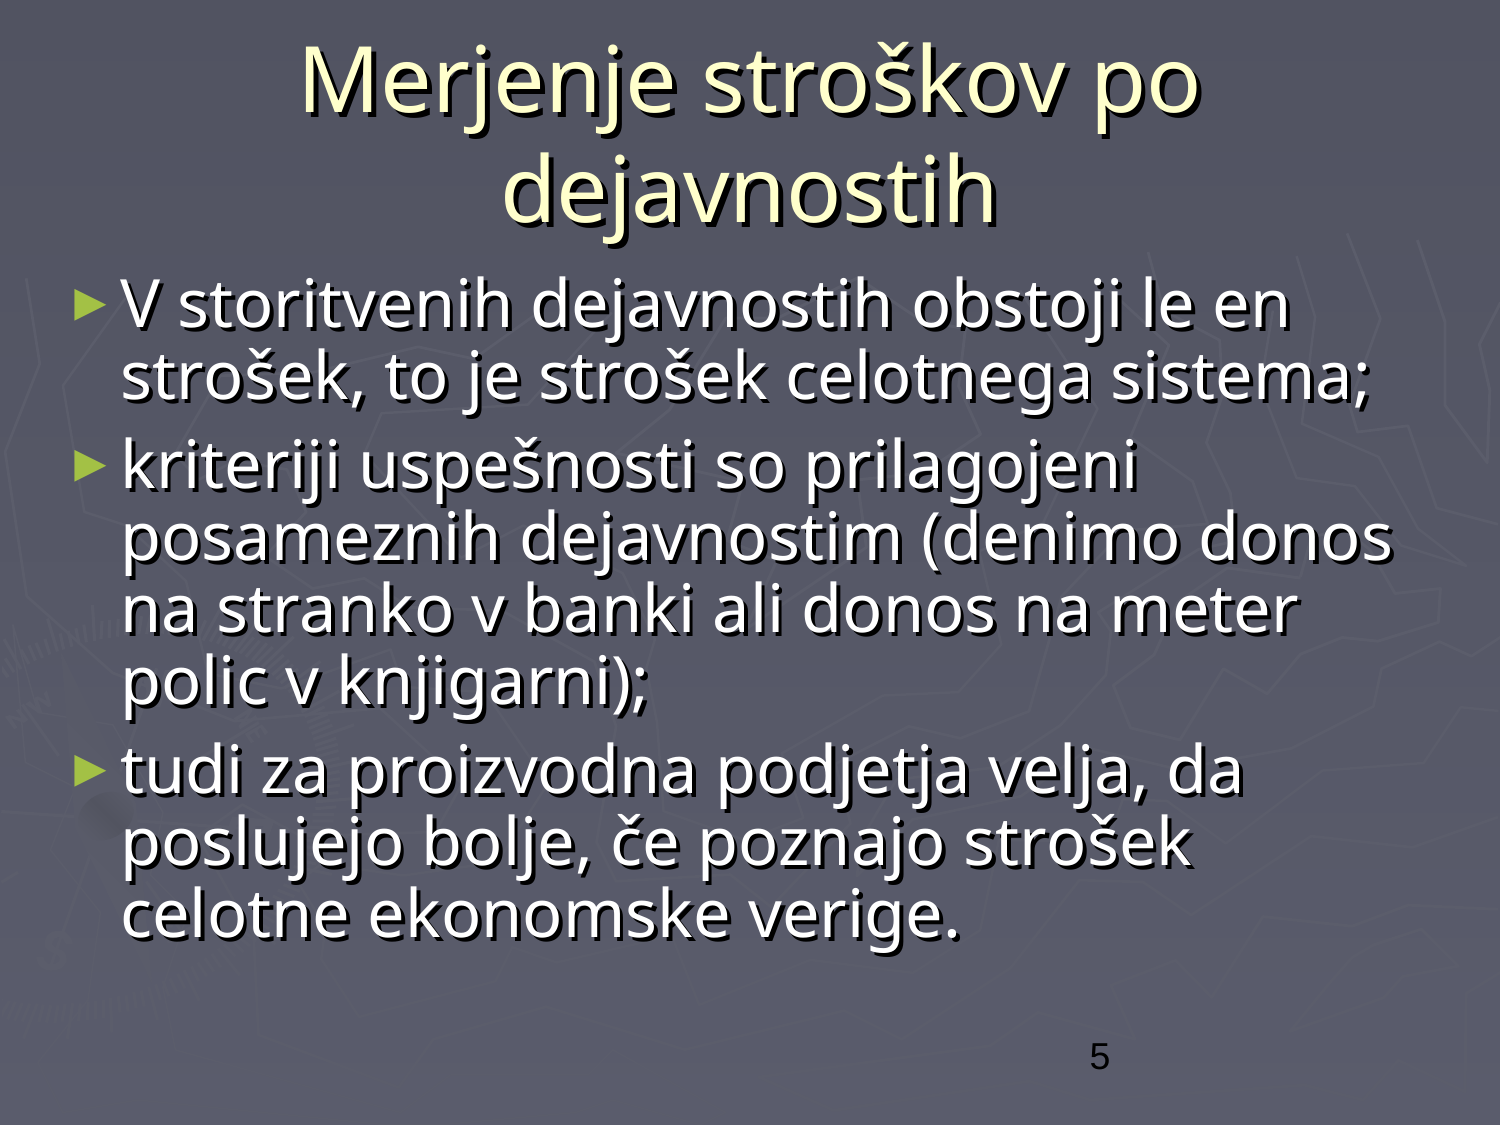

# Merjenje stroškov po dejavnostih
V storitvenih dejavnostih obstoji le en strošek, to je strošek celotnega sistema;
kriteriji uspešnosti so prilagojeni posameznih dejavnostim (denimo donos na stranko v banki ali donos na meter polic v knjigarni);
tudi za proizvodna podjetja velja, da poslujejo bolje, če poznajo strošek celotne ekonomske verige.
5